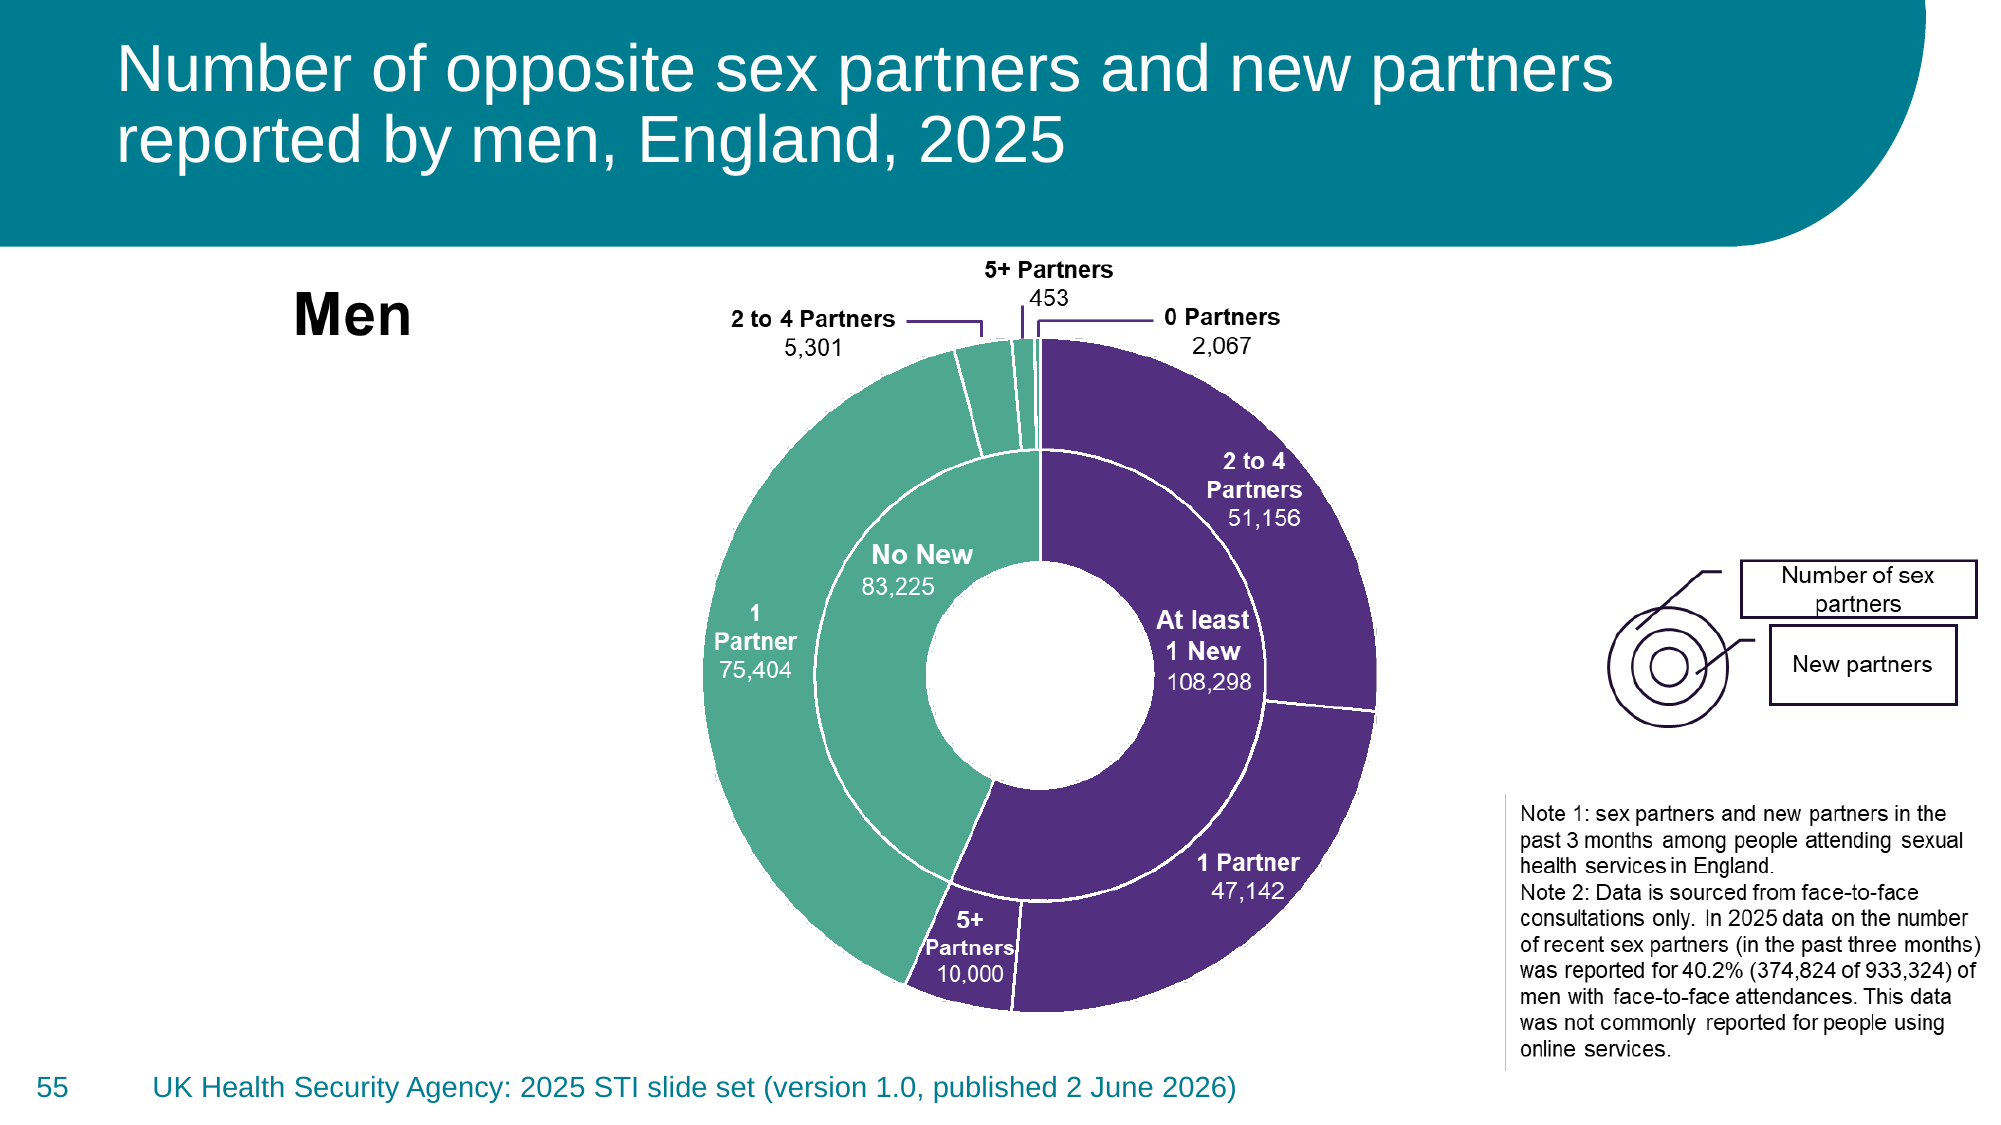

# Number of opposite sex partners and new partners reported by men, England, 2025
54
UK Health Security Agency: 2025 STI slide set (version 1.0, published 2 June 2026)